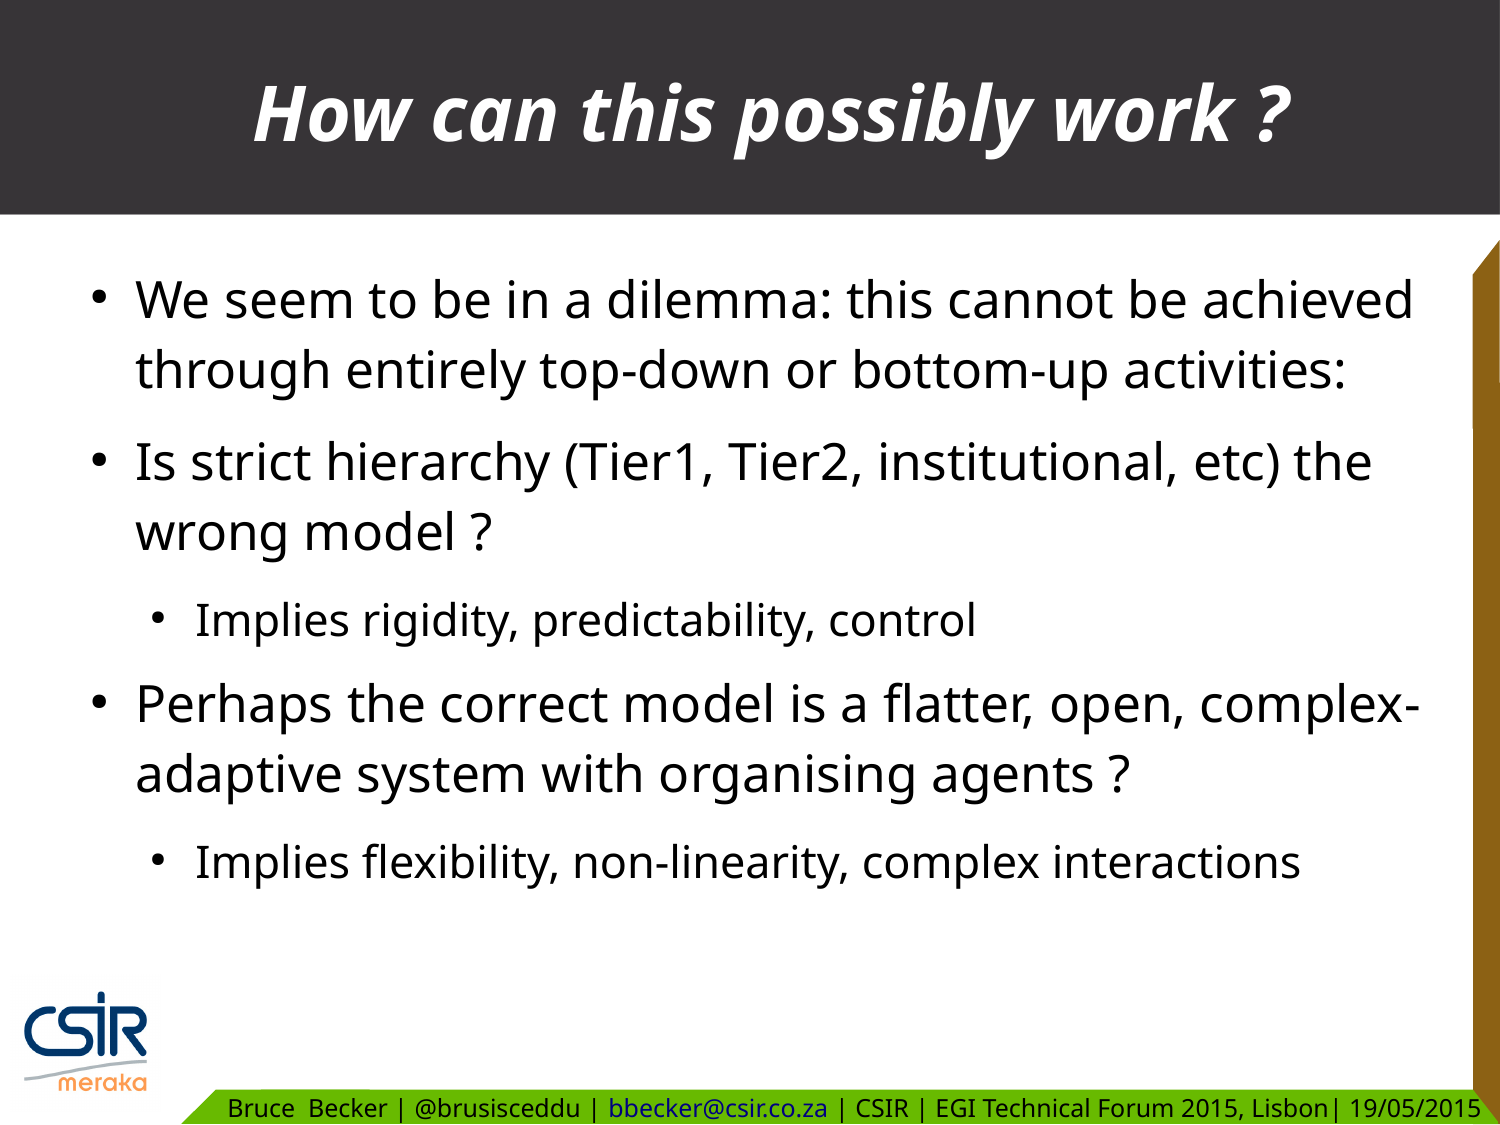

# How can this possibly work ?
We seem to be in a dilemma: this cannot be achieved through entirely top-down or bottom-up activities:
Is strict hierarchy (Tier1, Tier2, institutional, etc) the wrong model ?
Implies rigidity, predictability, control
Perhaps the correct model is a flatter, open, complex-adaptive system with organising agents ?
Implies flexibility, non-linearity, complex interactions